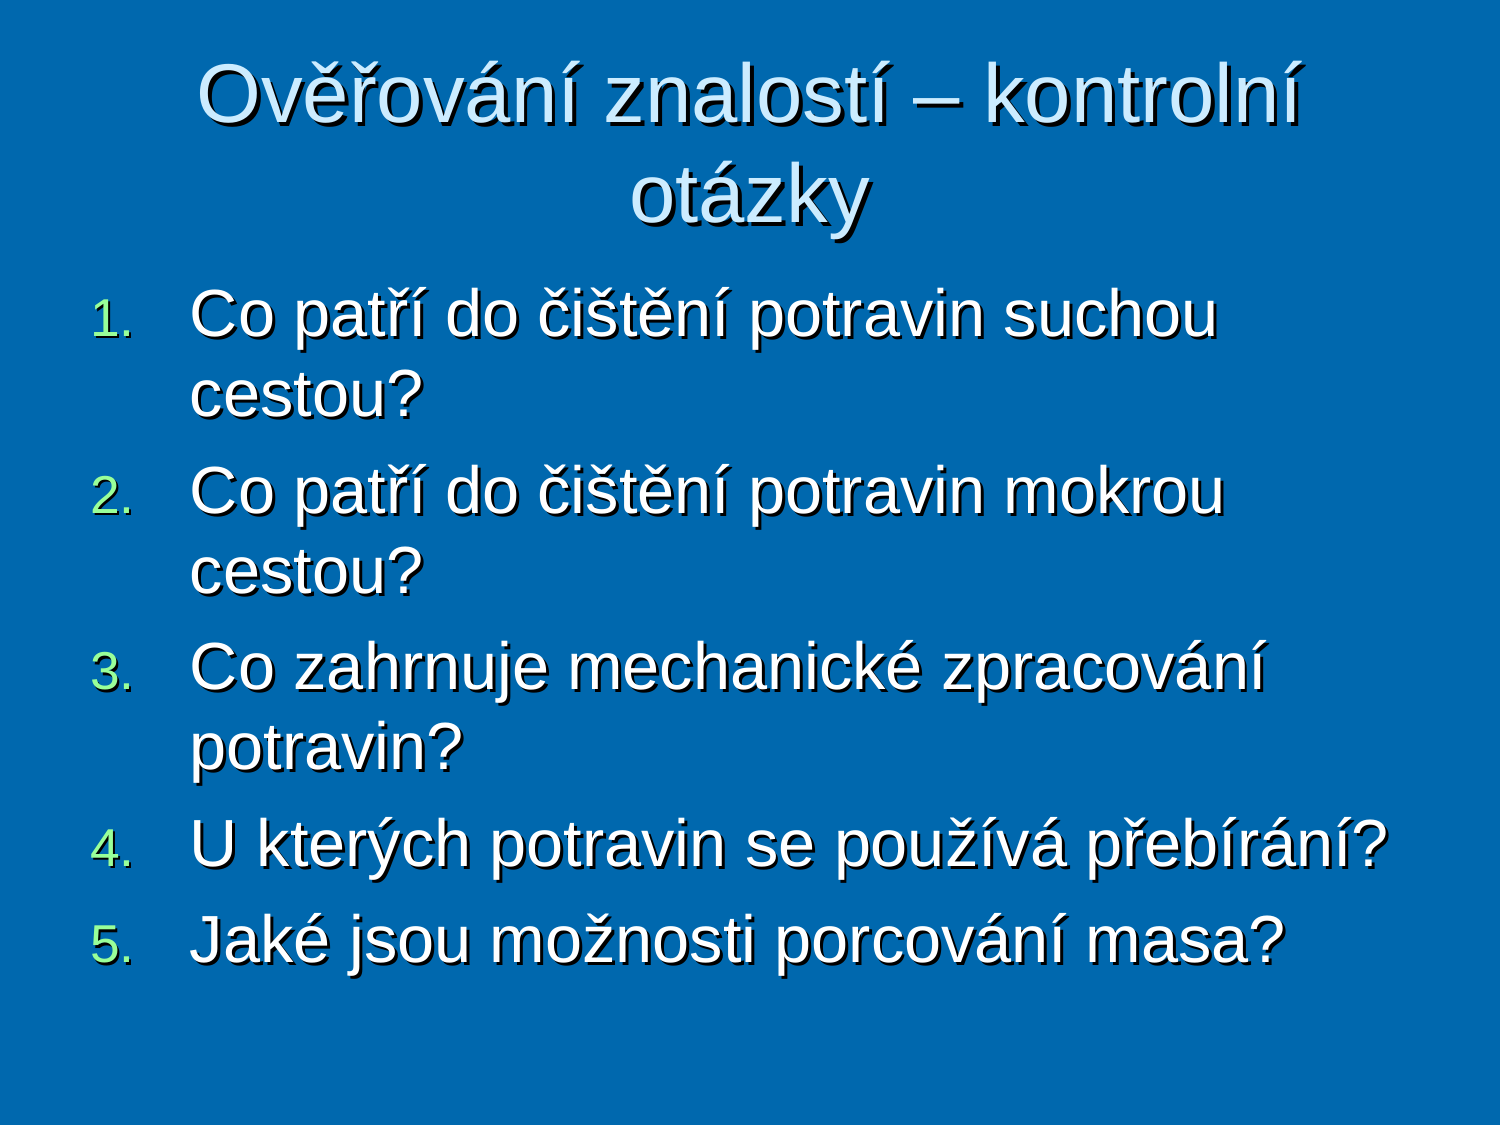

# Ověřování znalostí – kontrolní otázky
Co patří do čištění potravin suchou cestou?
Co patří do čištění potravin mokrou cestou?
Co zahrnuje mechanické zpracování potravin?
U kterých potravin se používá přebírání?
Jaké jsou možnosti porcování masa?